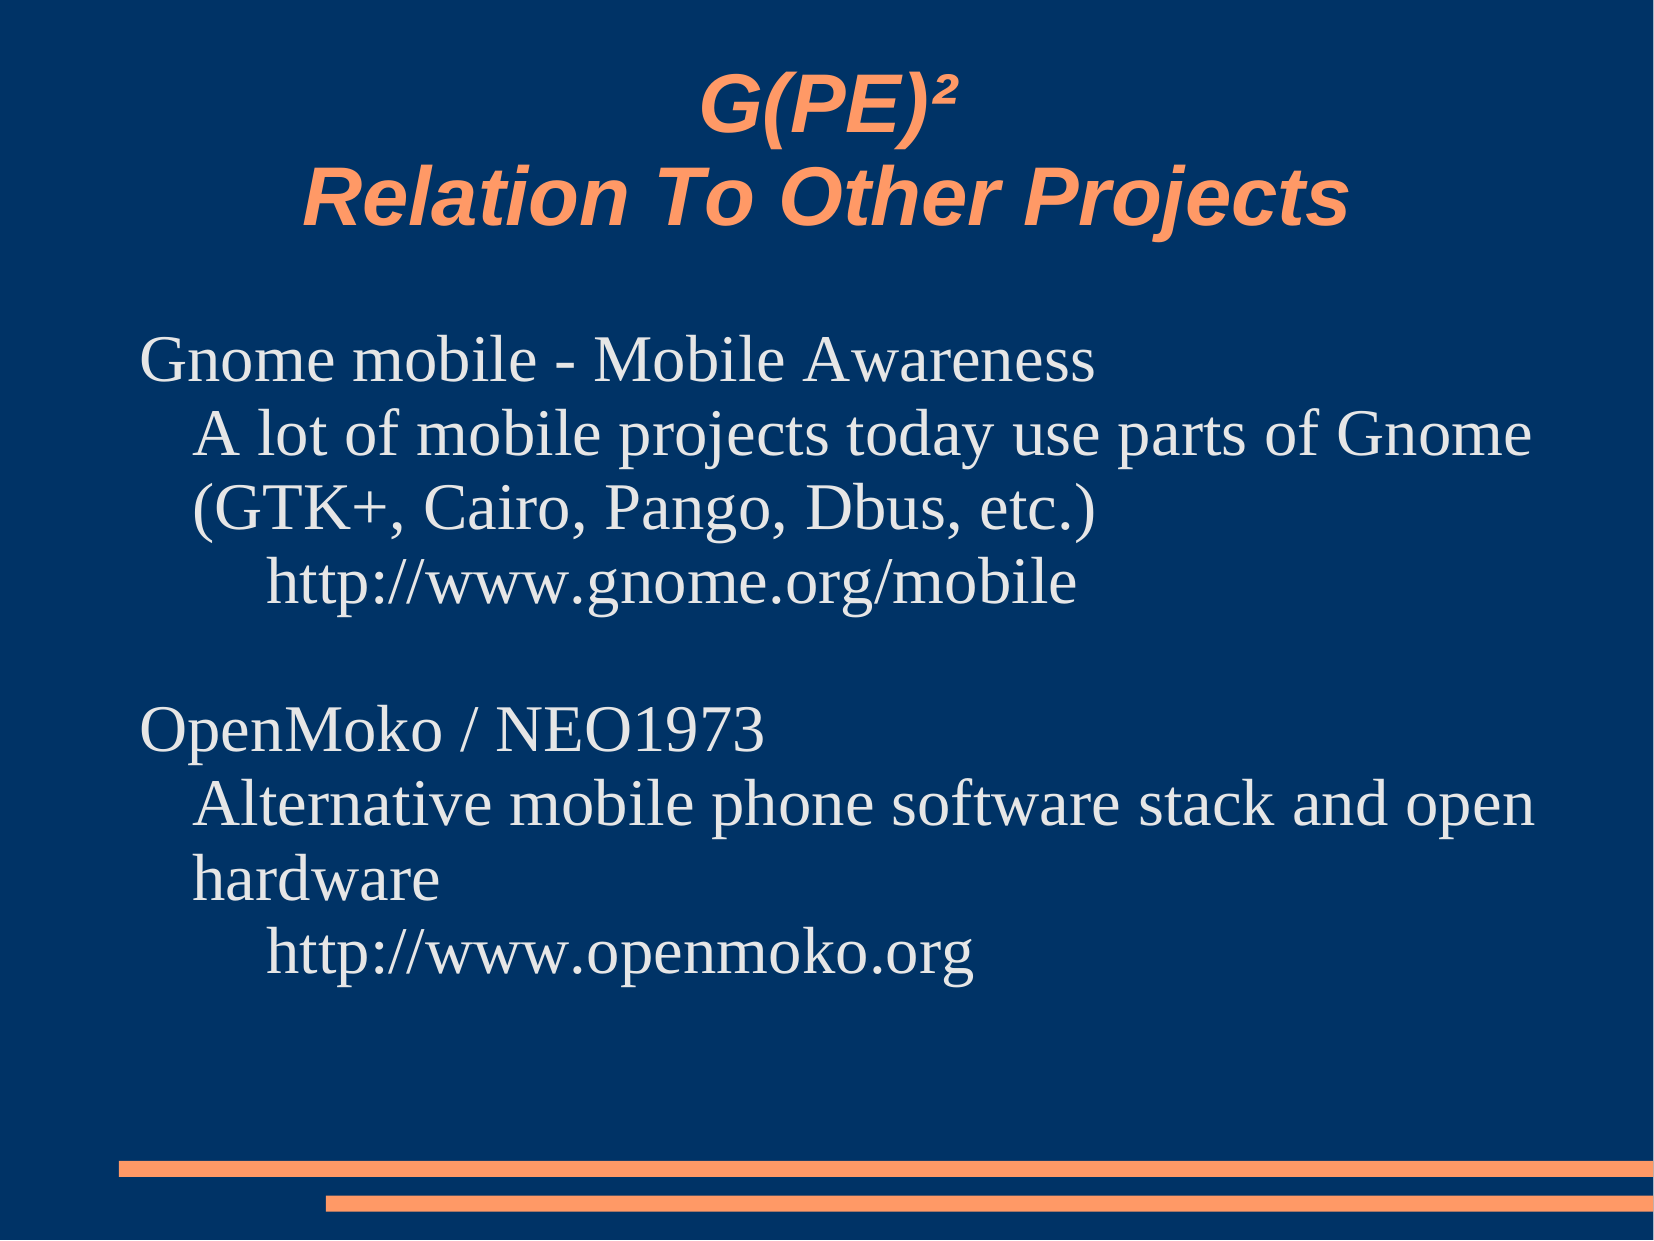

# G(PE)² Relation To Other Projects
Gnome mobile - Mobile Awareness
A lot of mobile projects today use parts of Gnome
(GTK+, Cairo, Pango, Dbus, etc.)
	http://www.gnome.org/mobile
OpenMoko / NEO1973
Alternative mobile phone software stack and open hardware
	http://www.openmoko.org